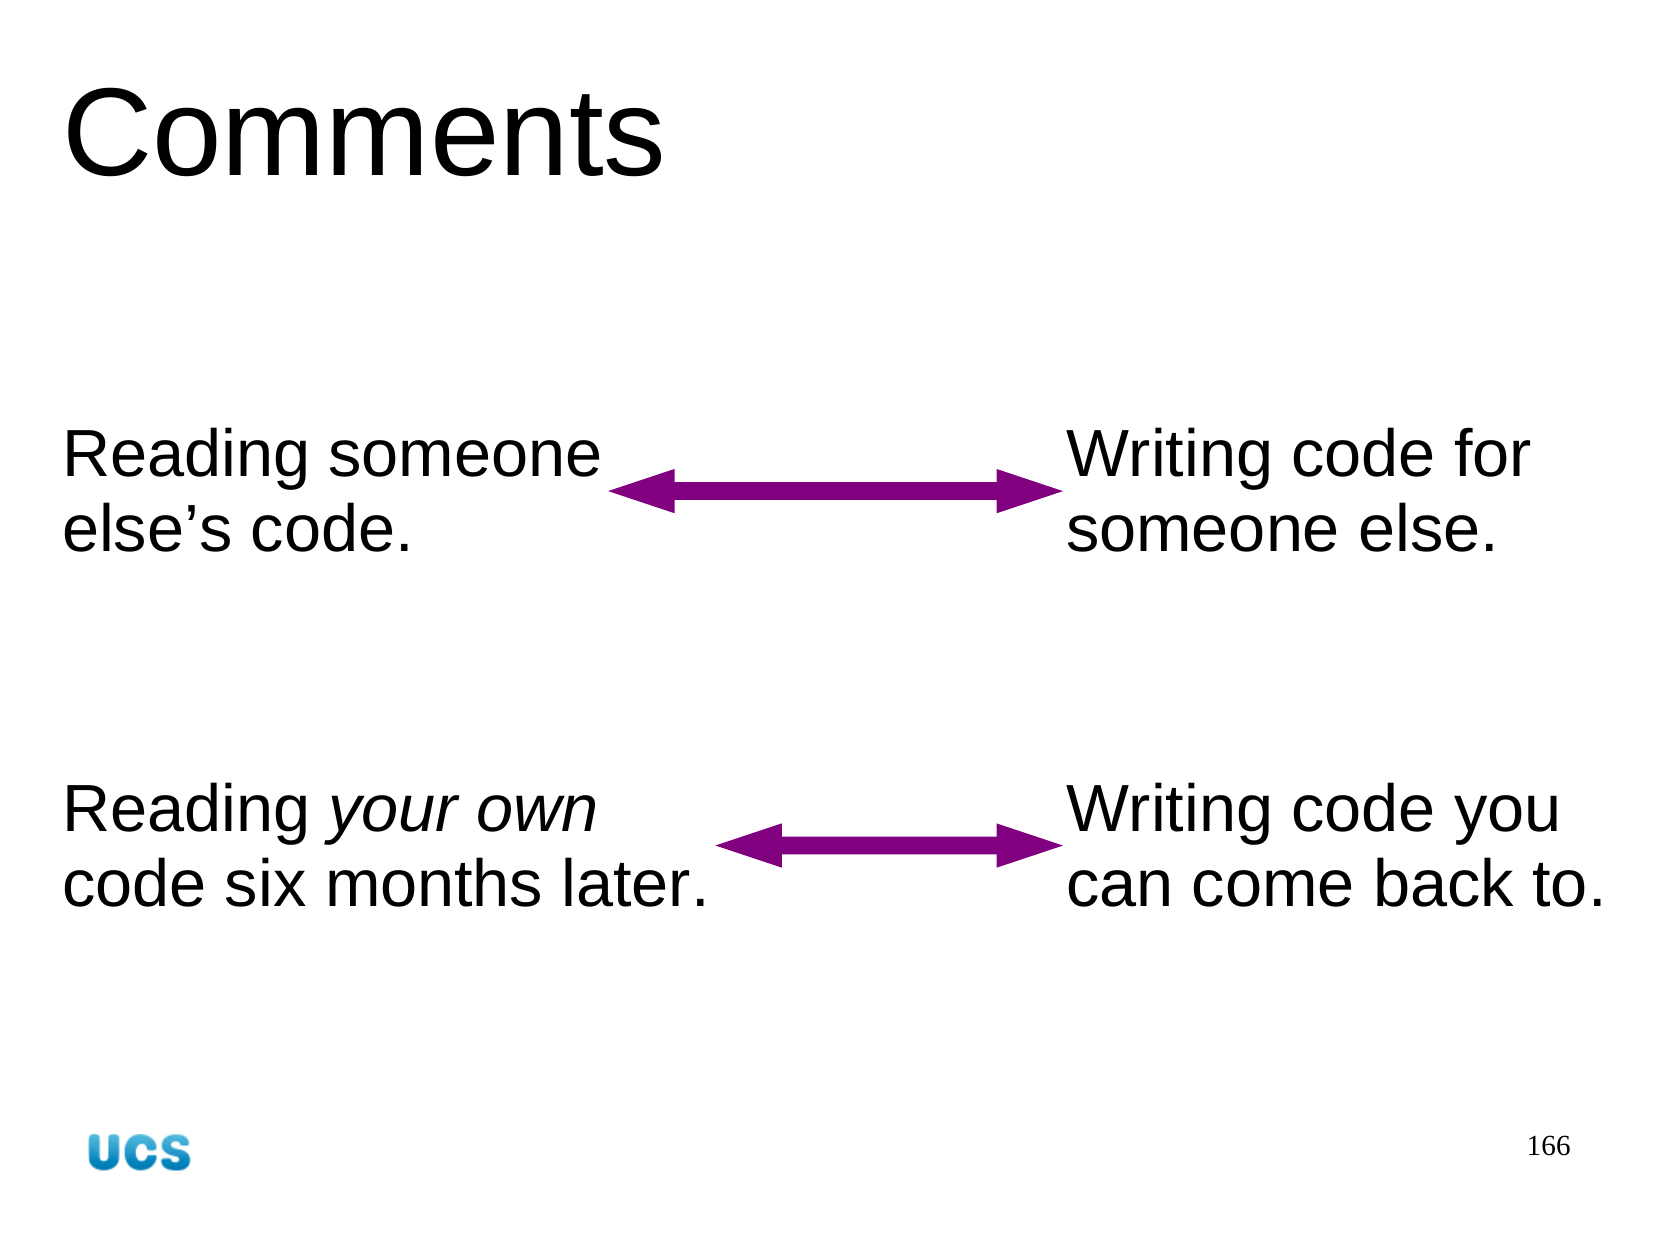

Comments
Reading someone
else’s code.
Writing code for
someone else.
Reading your own
code six months later.
Writing code you
can come back to.
166